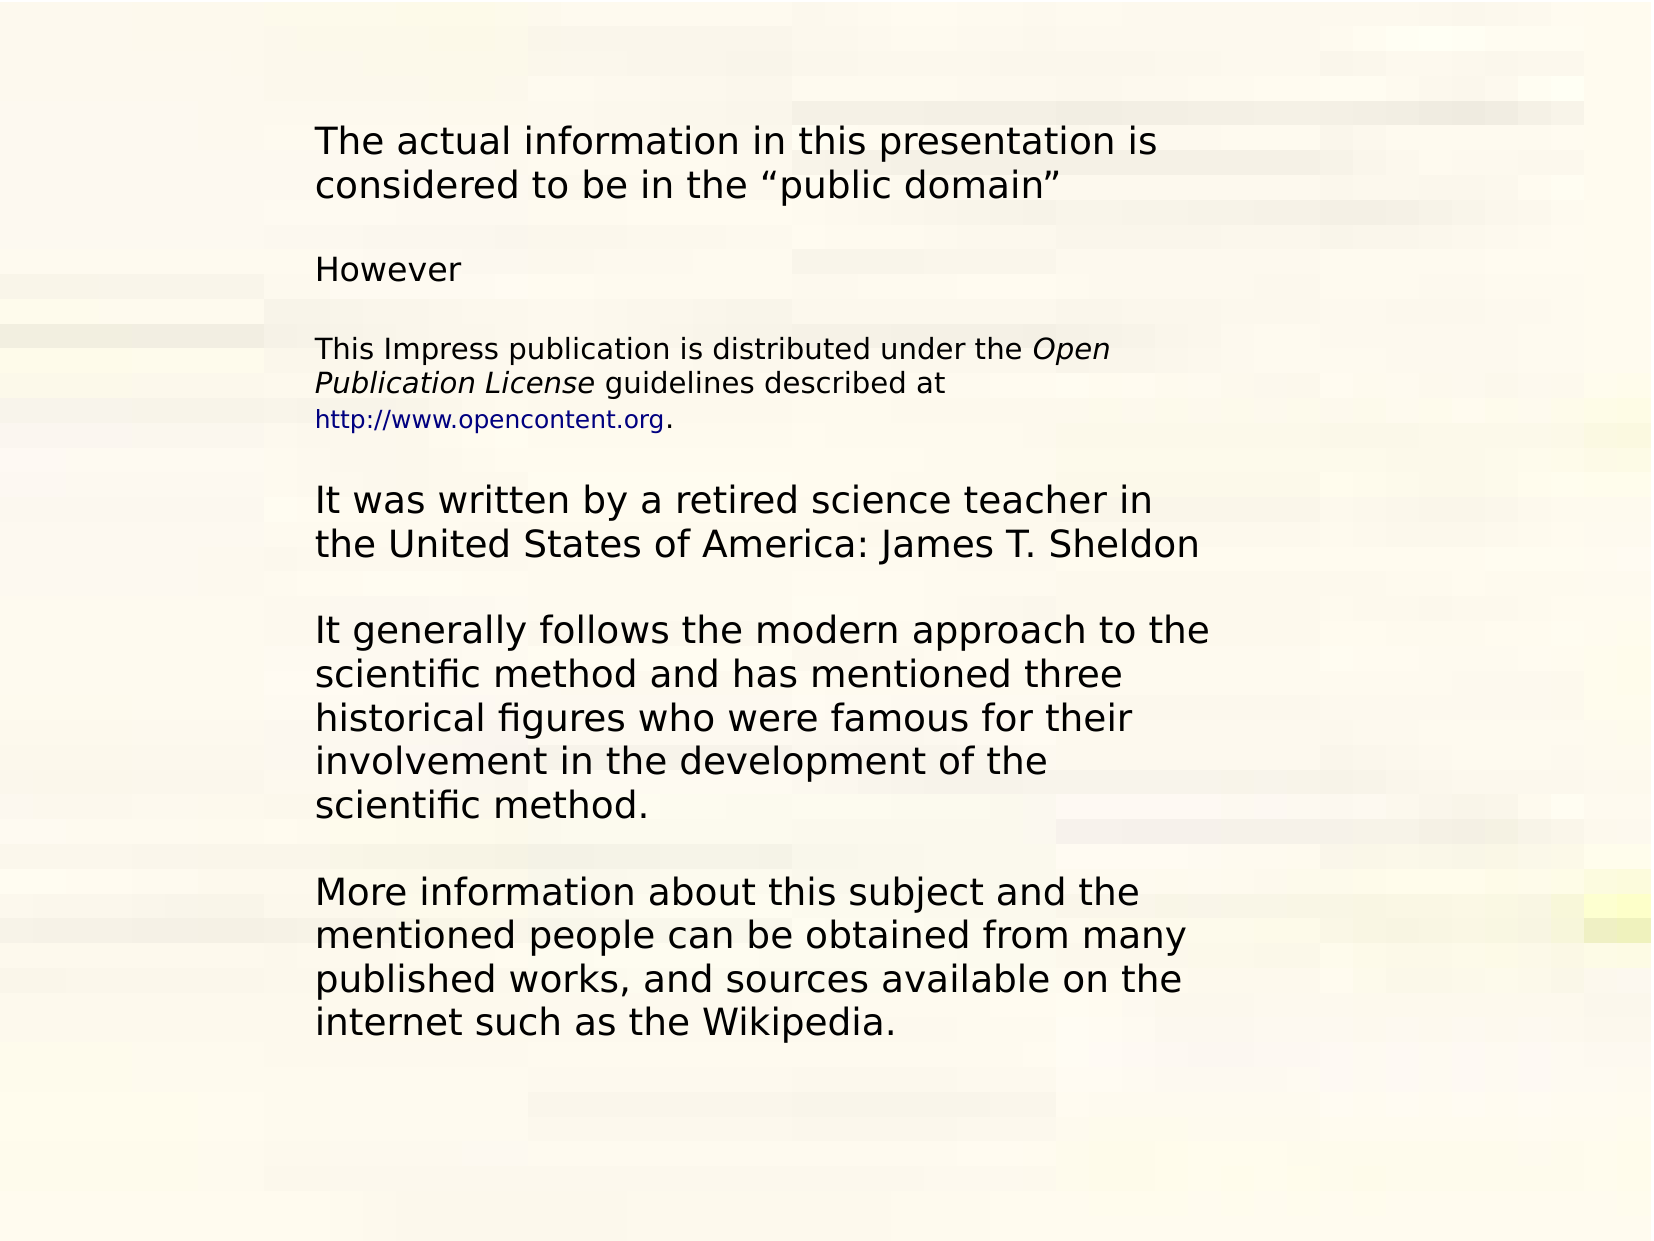

The actual information in this presentation is considered to be in the “public domain”
However
This Impress publication is distributed under the Open Publication License guidelines described at http://www.opencontent.org.
It was written by a retired science teacher in the United States of America: James T. Sheldon
It generally follows the modern approach to the scientific method and has mentioned three historical figures who were famous for their involvement in the development of the scientific method.
More information about this subject and the mentioned people can be obtained from many published works, and sources available on the internet such as the Wikipedia.